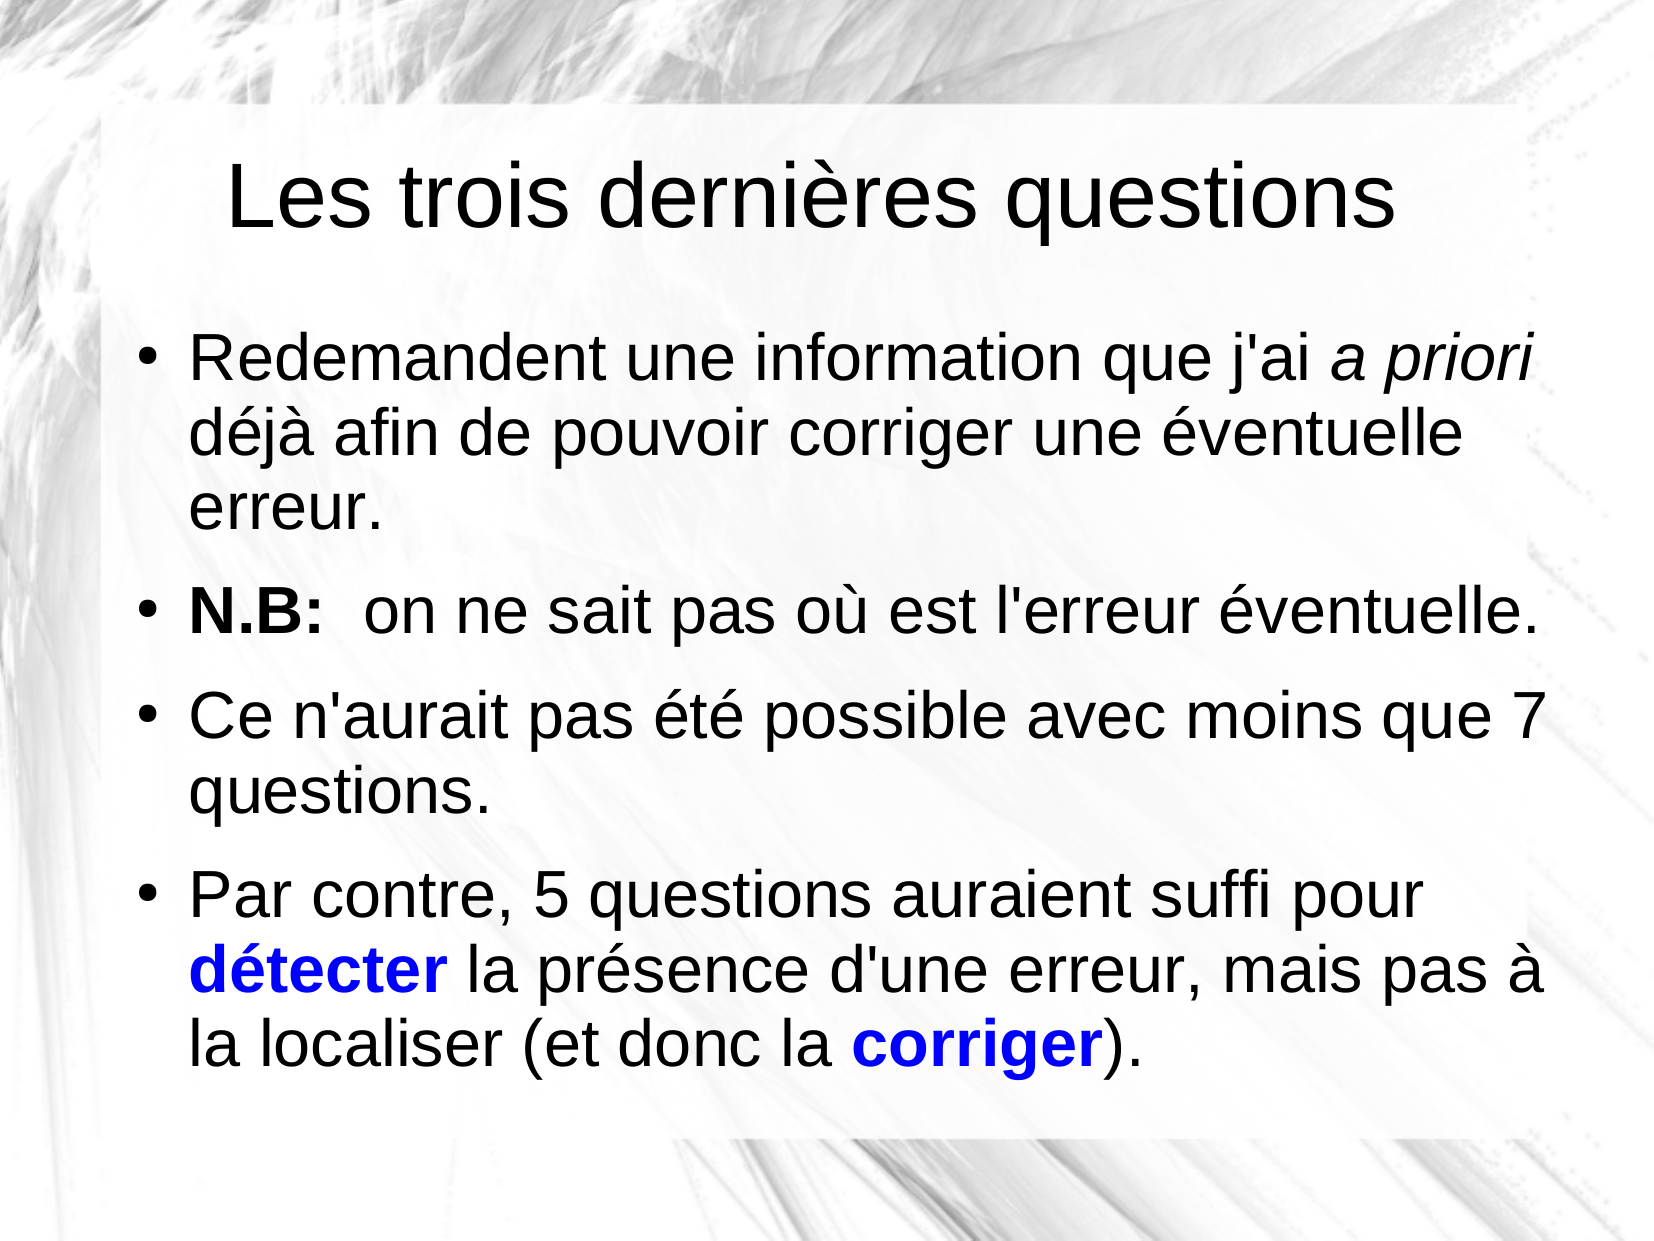

# Les trois dernières questions
Redemandent une information que j'ai a priori déjà afin de pouvoir corriger une éventuelle erreur.
N.B: on ne sait pas où est l'erreur éventuelle.
Ce n'aurait pas été possible avec moins que 7 questions.
Par contre, 5 questions auraient suffi pour détecter la présence d'une erreur, mais pas à la localiser (et donc la corriger).